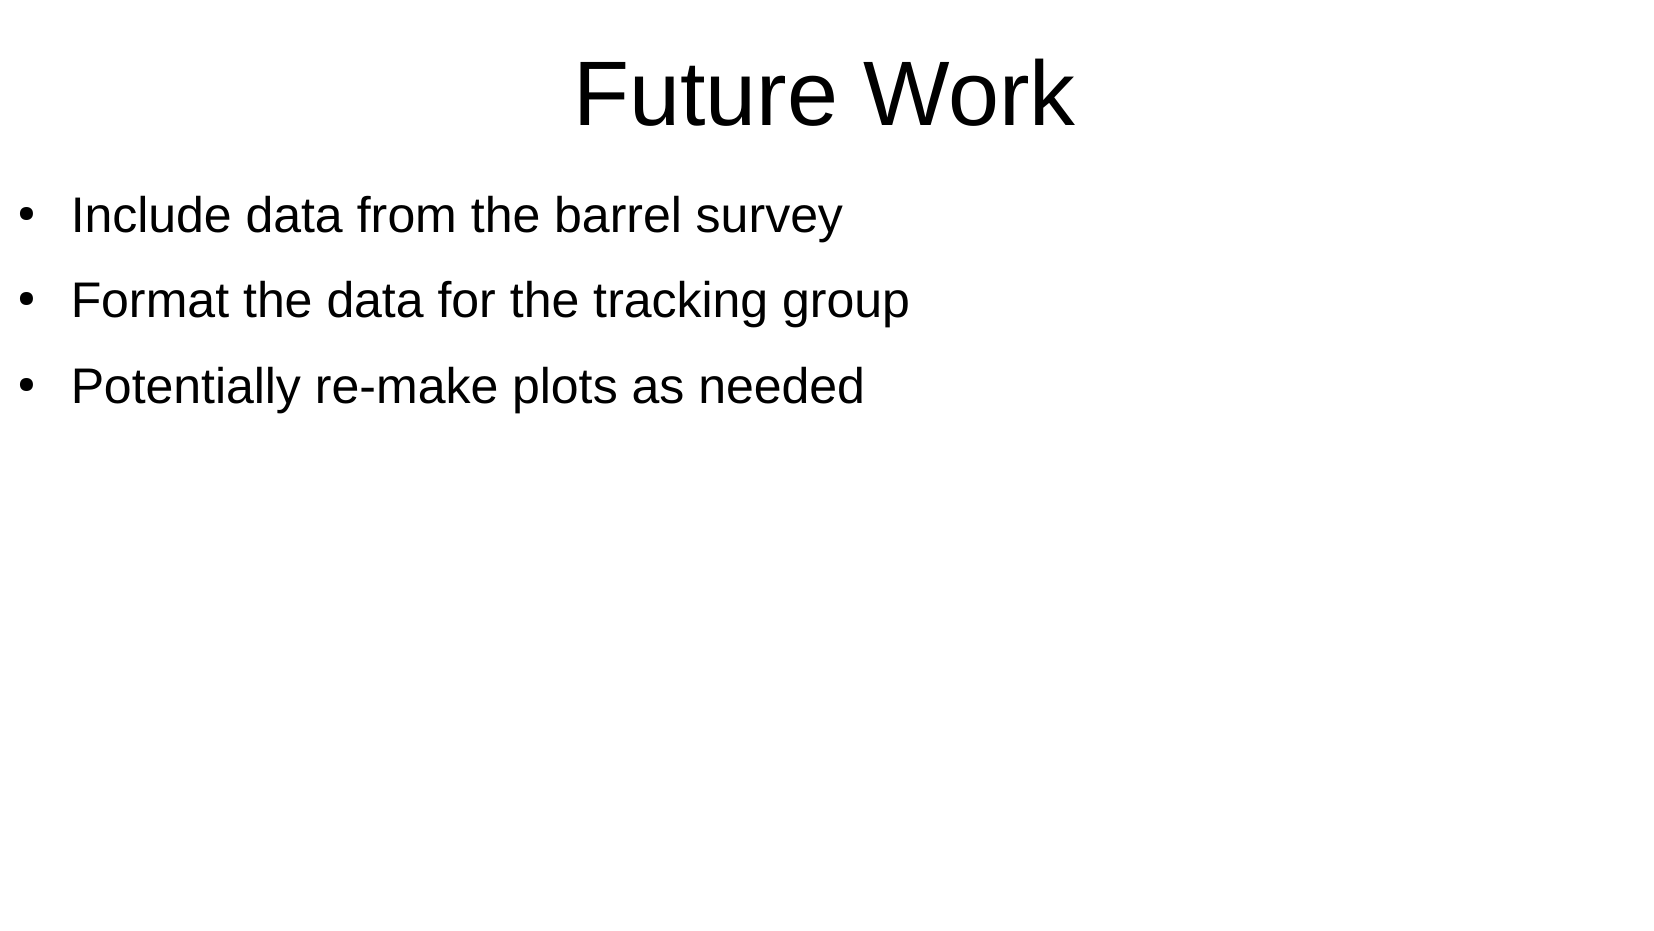

# Future Work
Include data from the barrel survey
Format the data for the tracking group
Potentially re-make plots as needed